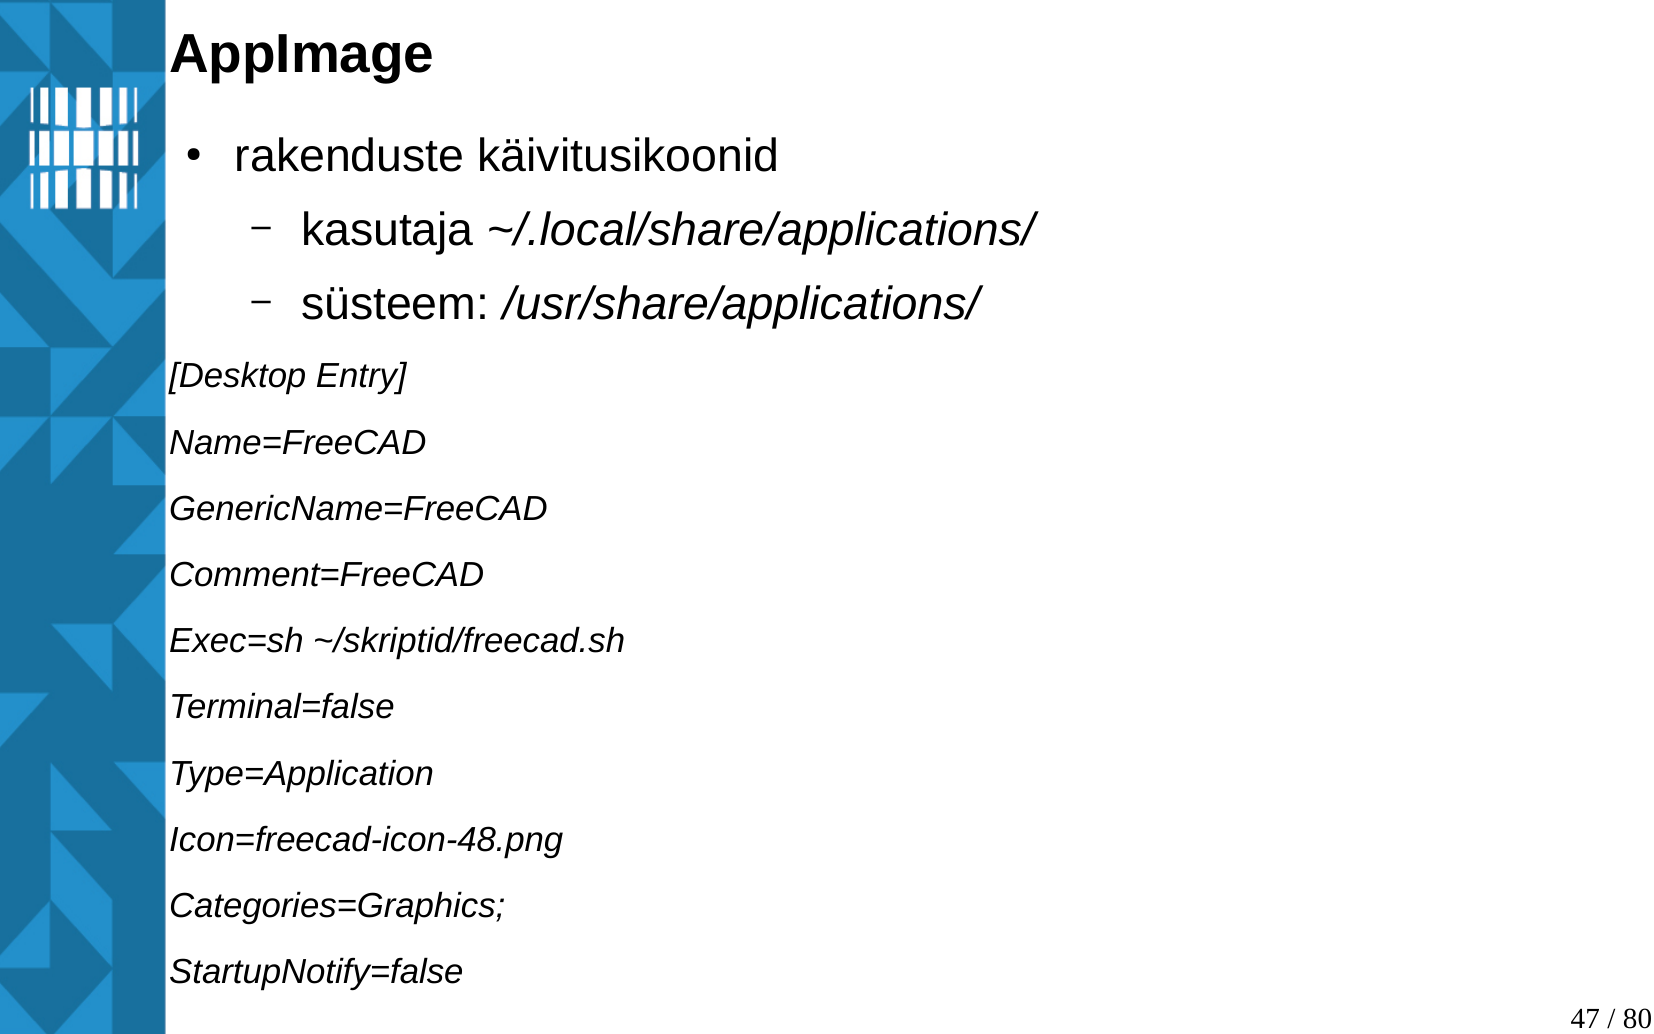

# AppImage
rakenduste käivitusikoonid
kasutaja ~/.local/share/applications/
süsteem: /usr/share/applications/
[Desktop Entry]
Name=FreeCAD
GenericName=FreeCAD
Comment=FreeCAD
Exec=sh ~/skriptid/freecad.sh
Terminal=false
Type=Application
Icon=freecad-icon-48.png
Categories=Graphics;
StartupNotify=false
47